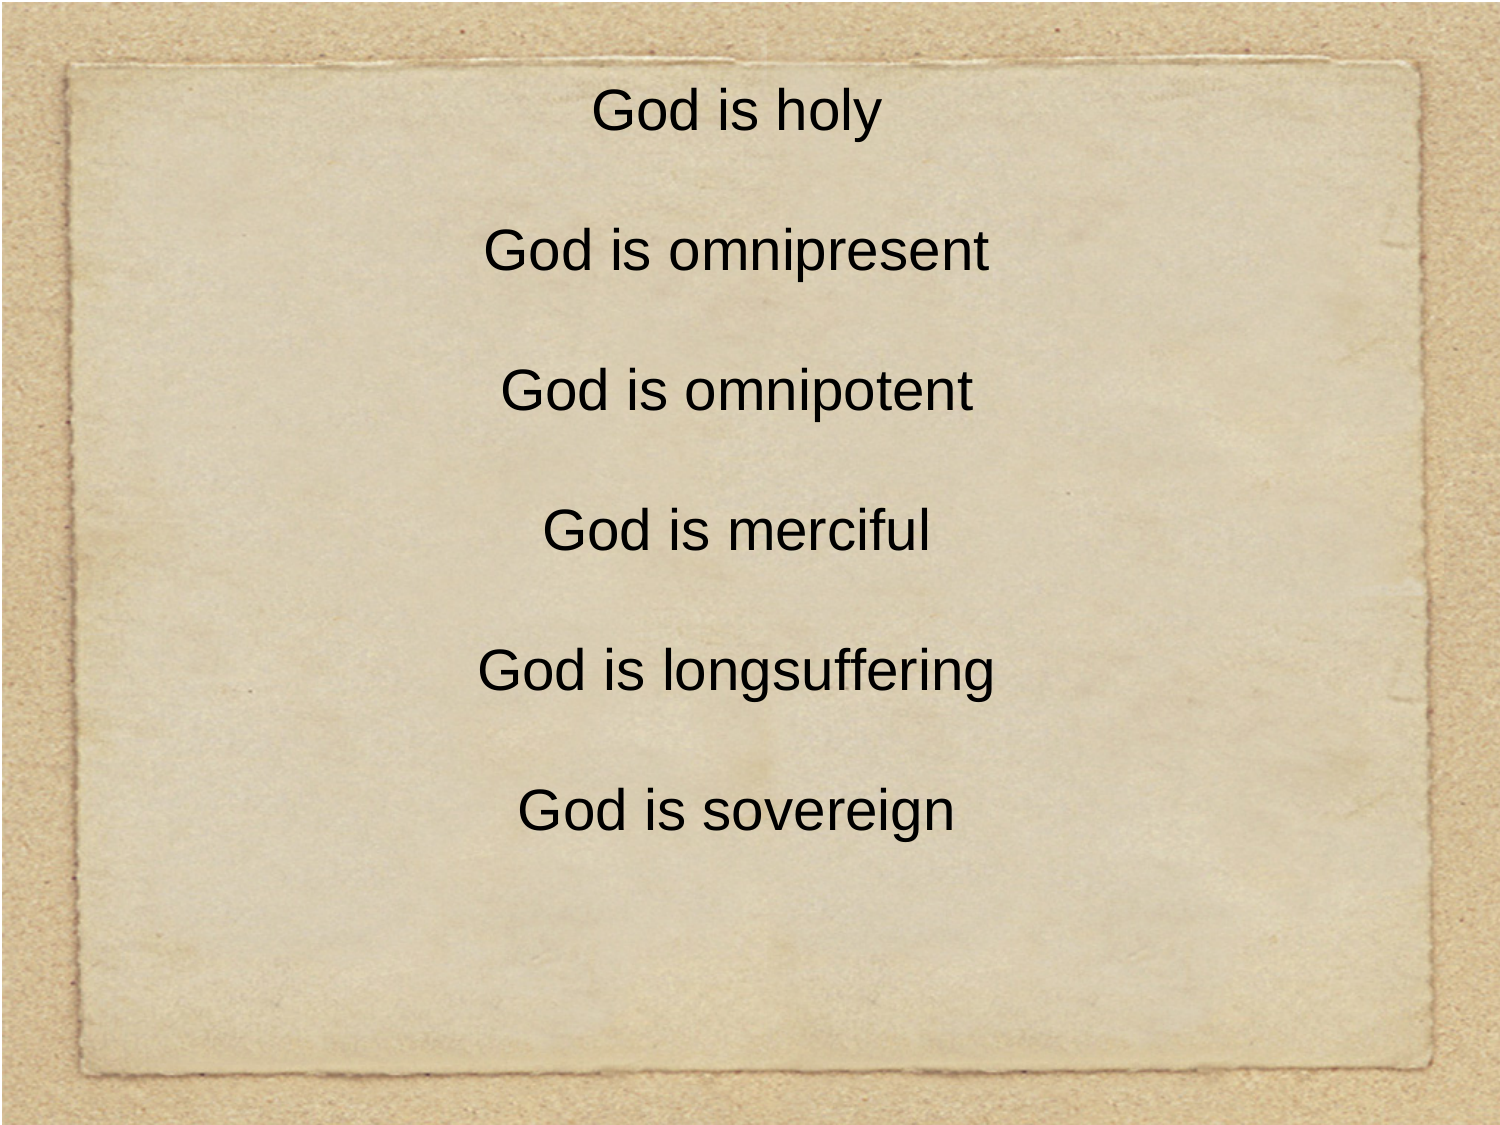

God is holy
God is omnipresent
God is omnipotent
God is merciful
God is longsuffering
God is sovereign